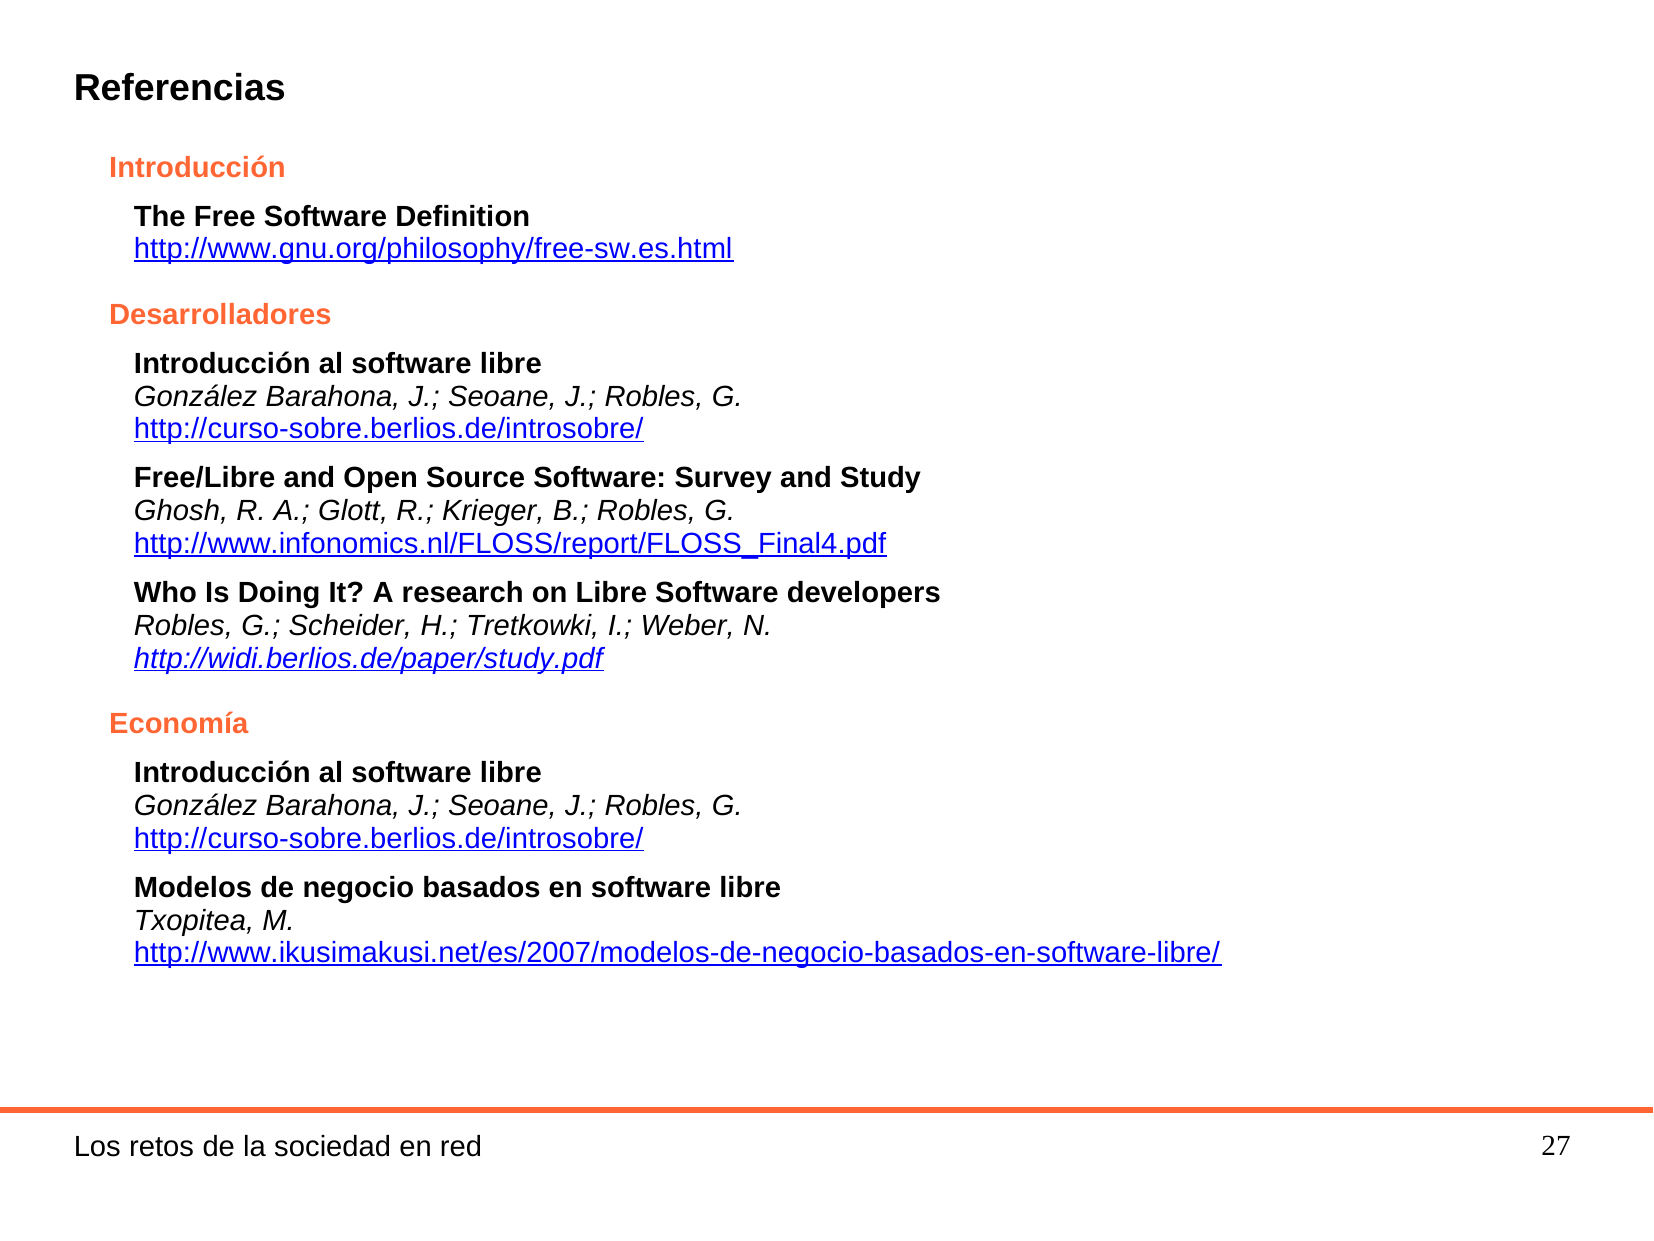

Referencias
Introducción
 The Free Software Definition
 http://www.gnu.org/philosophy/free-sw.es.html
Desarrolladores
 Introducción al software libre
 González Barahona, J.; Seoane, J.; Robles, G.
 http://curso-sobre.berlios.de/introsobre/
 Free/Libre and Open Source Software: Survey and Study
 Ghosh, R. A.; Glott, R.; Krieger, B.; Robles, G.
 http://www.infonomics.nl/FLOSS/report/FLOSS_Final4.pdf
 Who Is Doing It? A research on Libre Software developers
 Robles, G.; Scheider, H.; Tretkowki, I.; Weber, N.
 http://widi.berlios.de/paper/study.pdf
Economía
 Introducción al software libre
 González Barahona, J.; Seoane, J.; Robles, G.
 http://curso-sobre.berlios.de/introsobre/
 Modelos de negocio basados en software libre
 Txopitea, M.
 http://www.ikusimakusi.net/es/2007/modelos-de-negocio-basados-en-software-libre/
Los retos de la sociedad en red
27